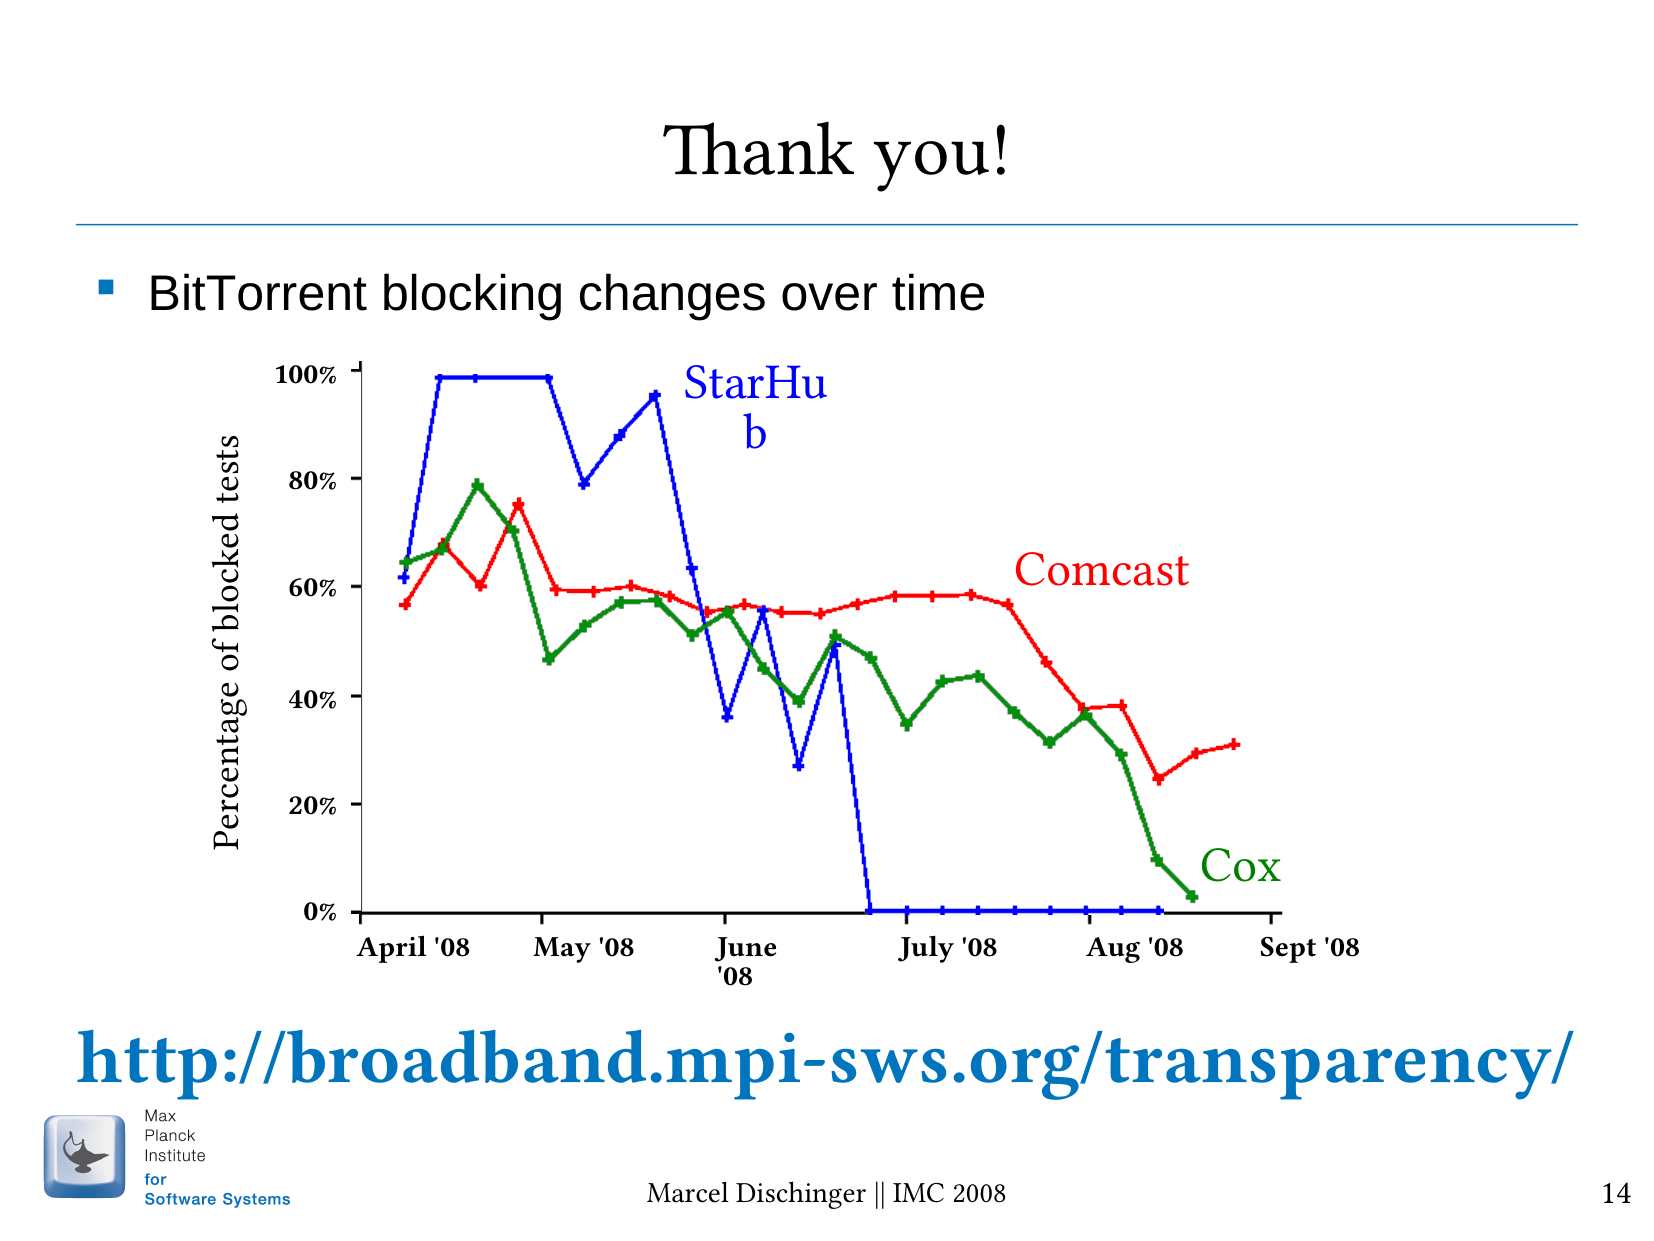

# Thank you!
BitTorrent blocking changes over time
StarHub
Comcast
Cox
100%
80%
60%
Percentage of blocked tests
40%
20%
0%
April '08
May '08
June '08
July '08
Aug '08
Sept '08
Weeks
http://broadband.mpi-sws.org/transparency/